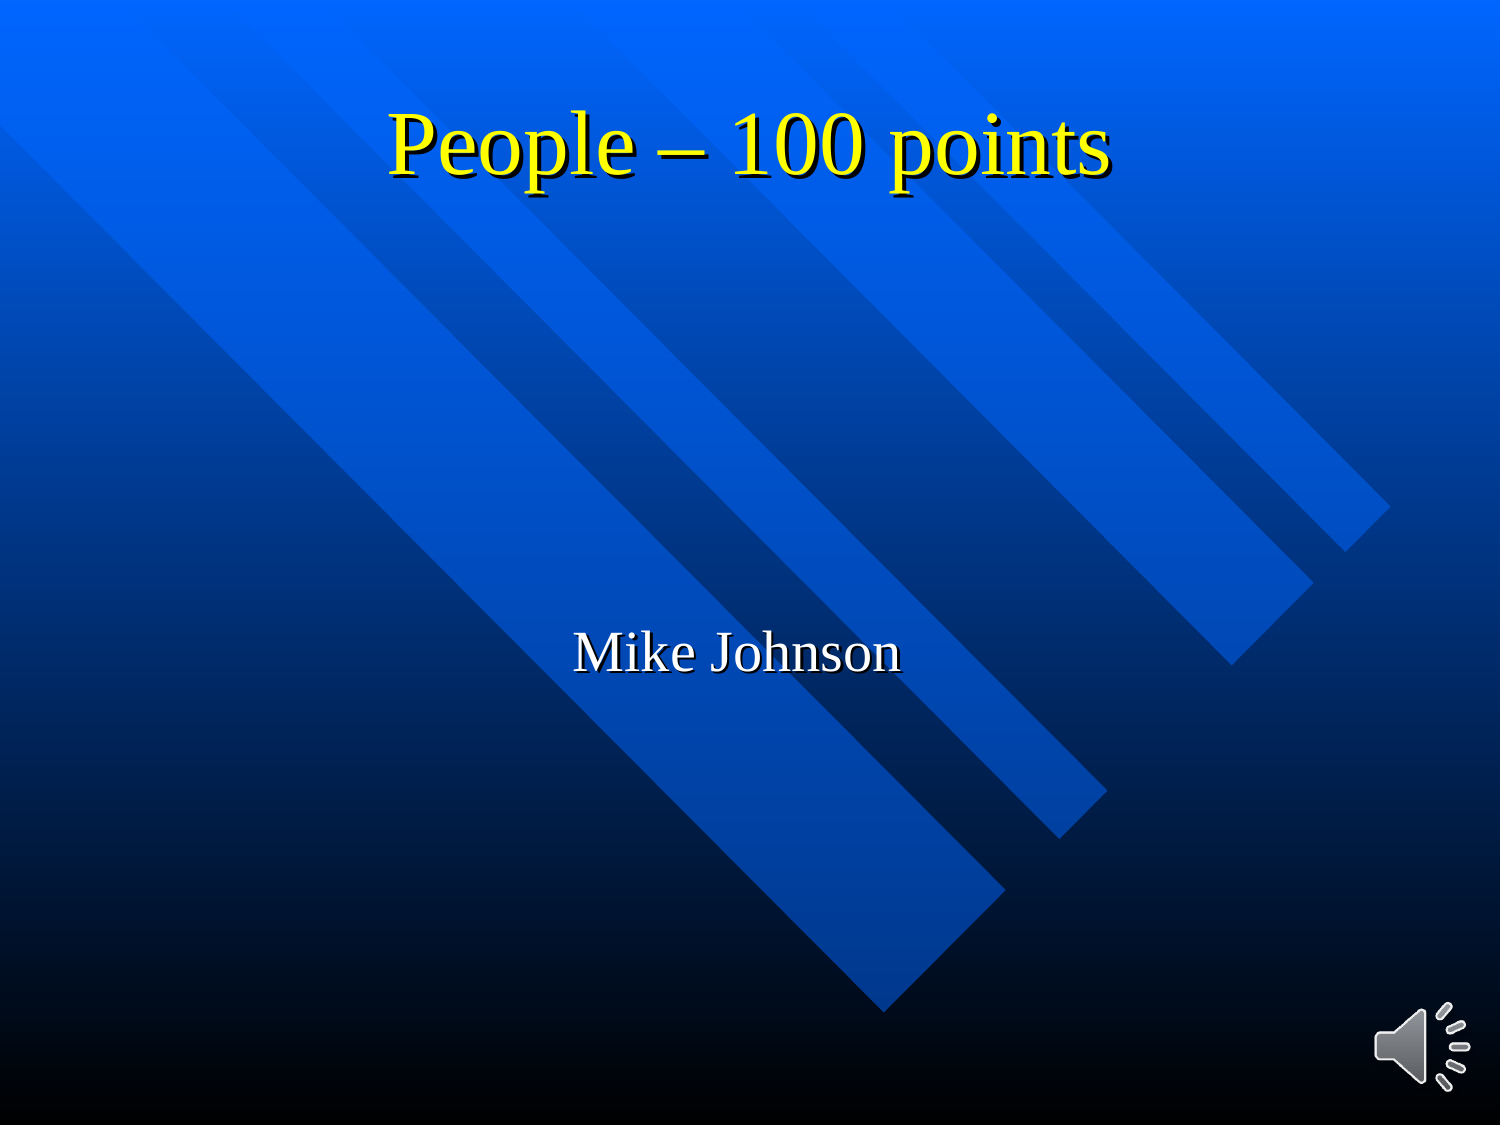

# People – 100 points
| Mike Johnson |
| --- |